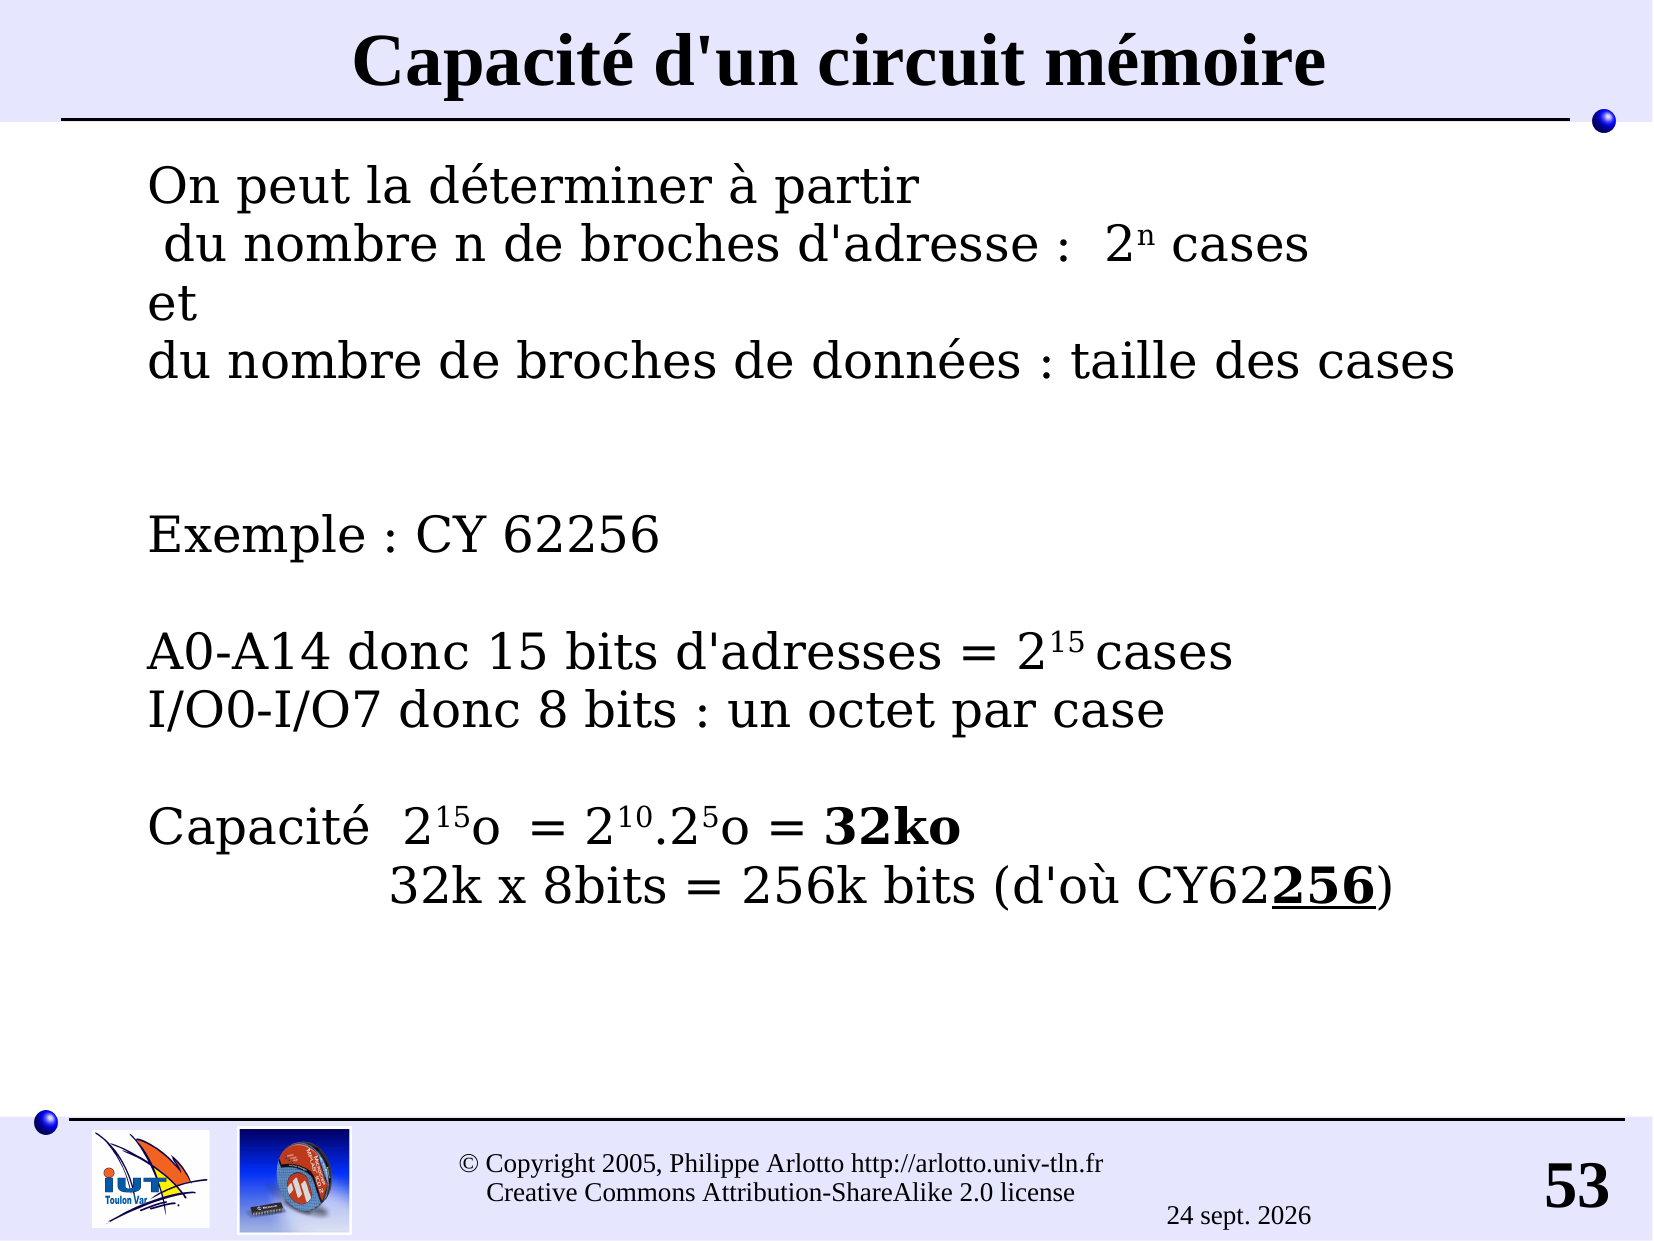

# Capacité d'un circuit mémoire
On peut la déterminer à partir
 du nombre n de broches d'adresse : 2n cases
et
du nombre de broches de données : taille des cases
Exemple : CY 62256
A0-A14 donc 15 bits d'adresses = 215 cases
I/O0-I/O7 donc 8 bits : un octet par case
Capacité 215o = 210.25o = 32ko
			 32k x 8bits = 256k bits (d'où CY62256)